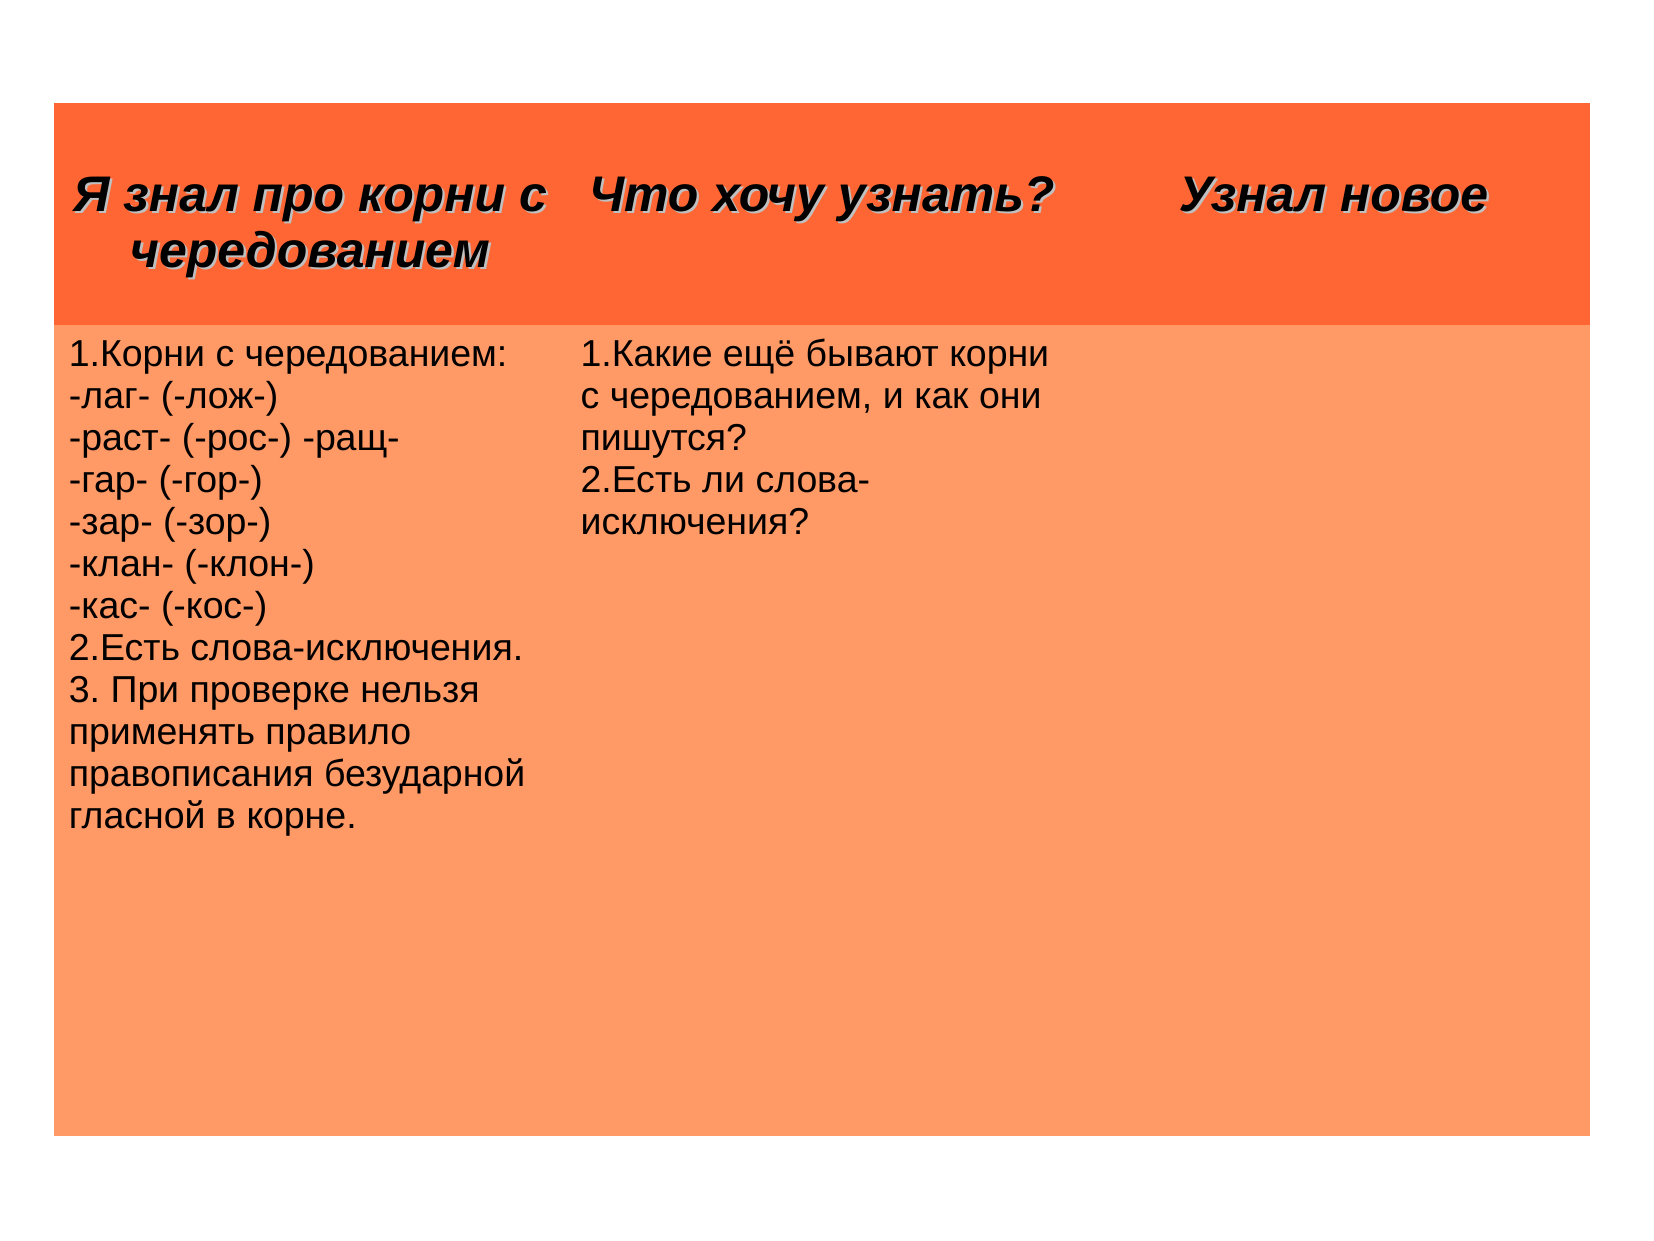

| Я знал про корни с чередованием | Что хочу узнать? | Узнал новое |
| --- | --- | --- |
| 1.Корни с чередованием: -лаг- (-лож-) -раст- (-рос-) -ращ- -гар- (-гор-) -зар- (-зор-) -клан- (-клон-) -кас- (-кос-) 2.Есть слова-исключения. 3. При проверке нельзя применять правило правописания безударной гласной в корне. | 1.Какие ещё бывают корни с чередованием, и как они пишутся? 2.Есть ли слова- исключения? | |